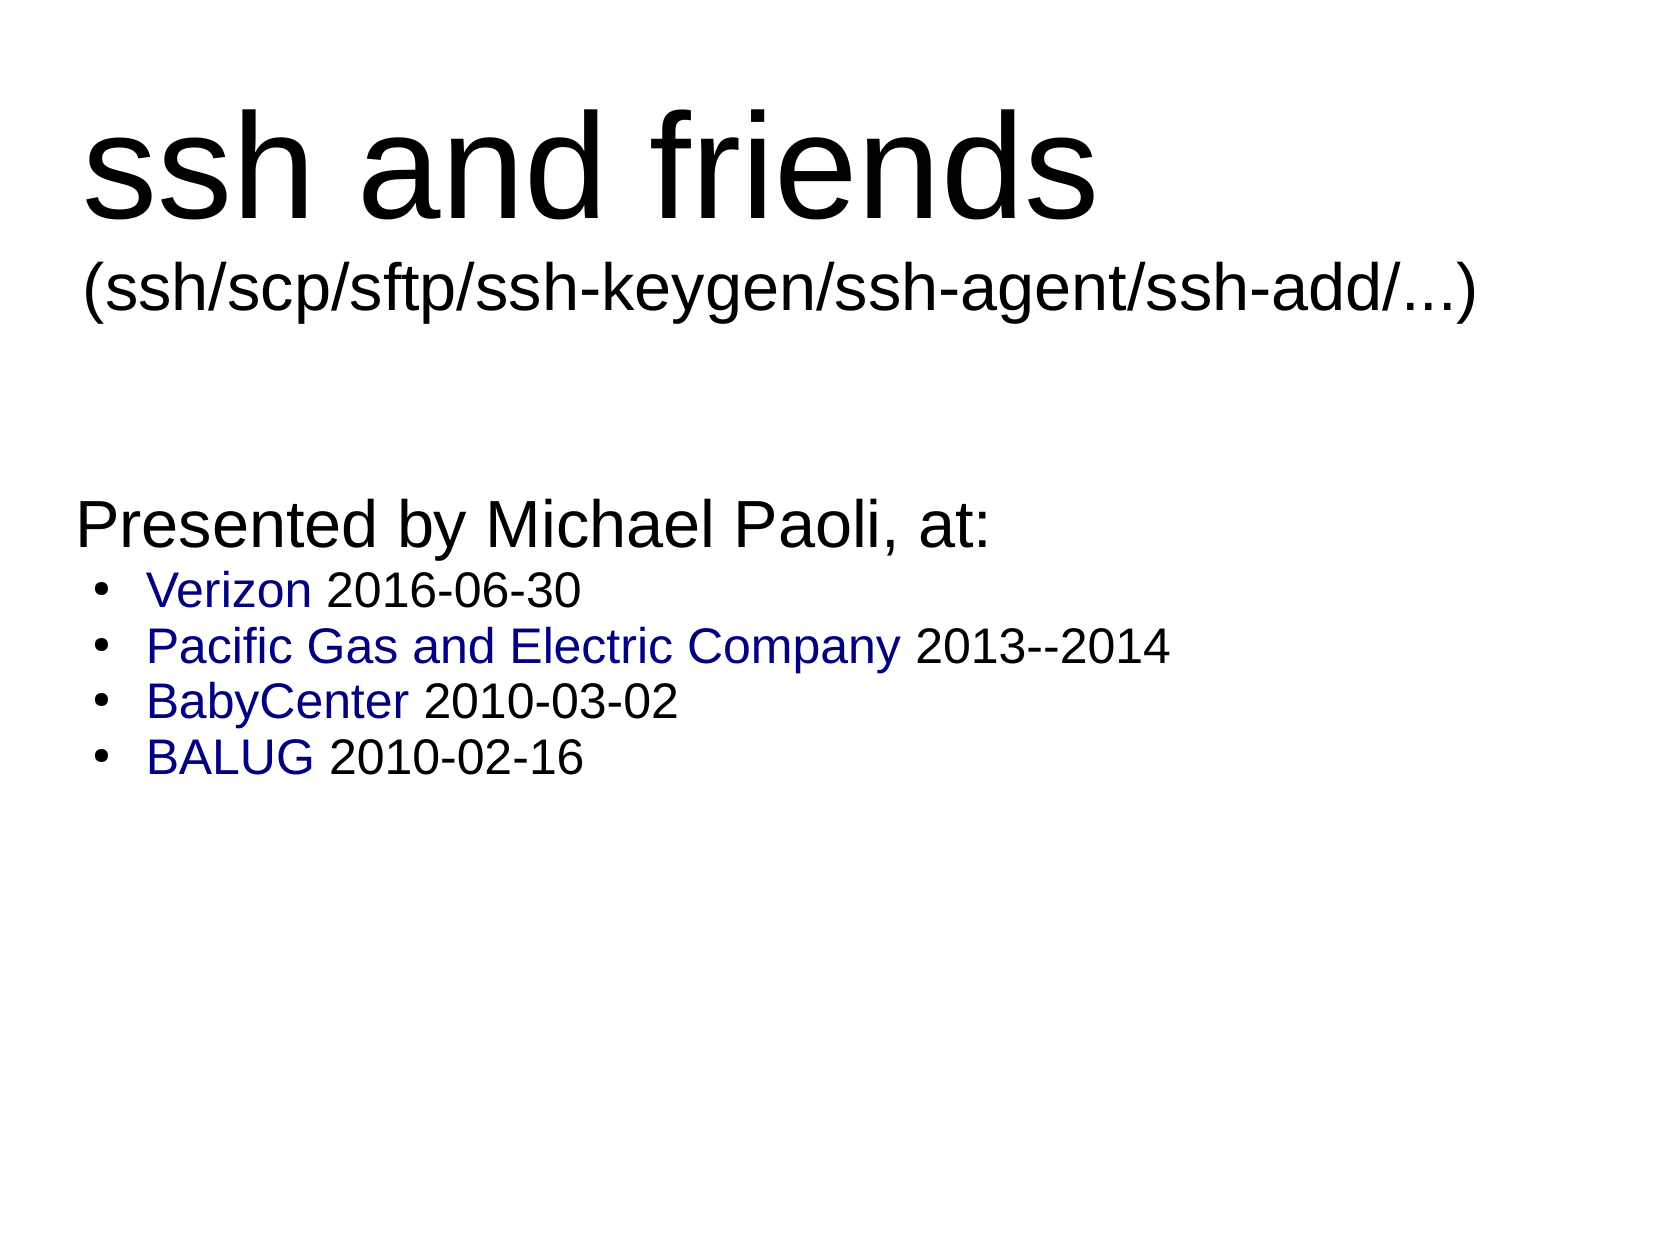

# ssh and friends (ssh/scp/sftp/ssh-keygen/ssh-agent/ssh-add/...)
Presented by Michael Paoli, at:
Verizon 2016-06-30
Pacific Gas and Electric Company 2013--2014
BabyCenter 2010-03-02
BALUG 2010-02-16